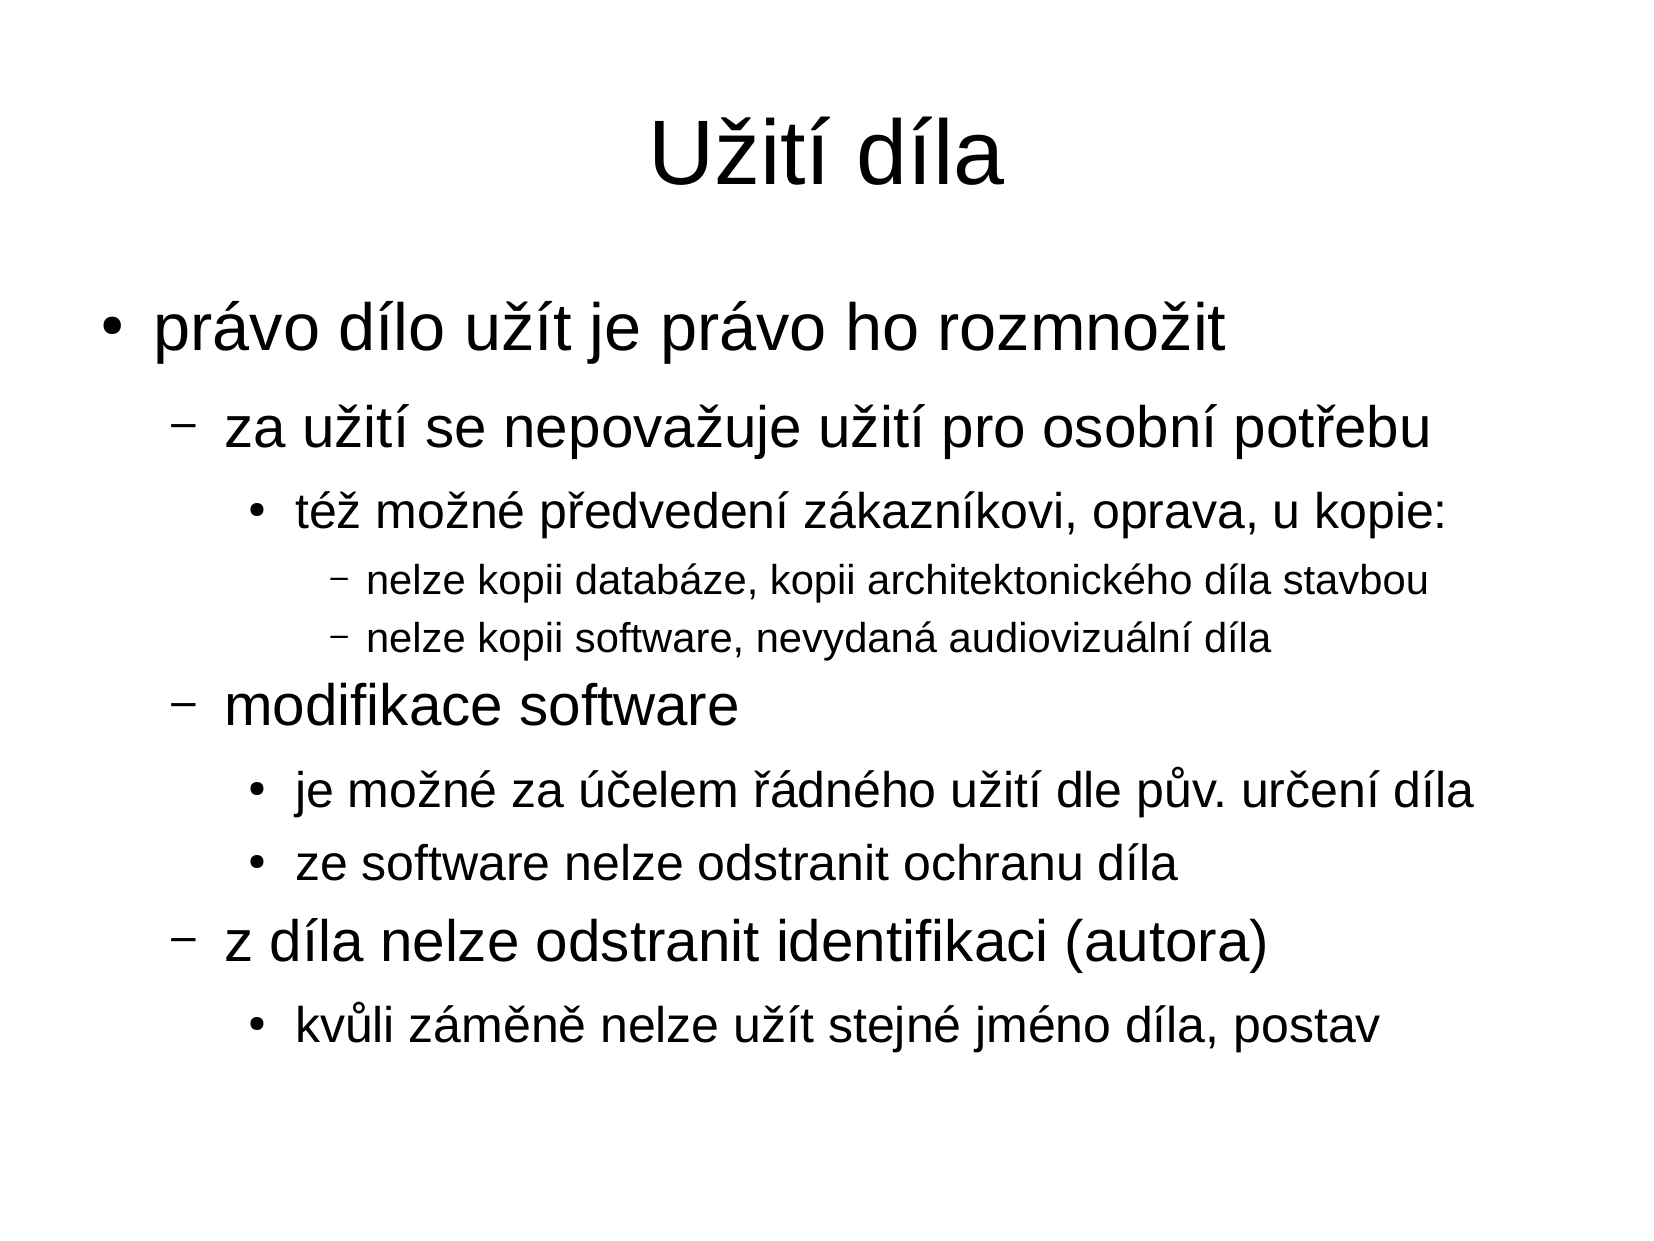

# Užití díla
právo dílo užít je právo ho rozmnožit
za užití se nepovažuje užití pro osobní potřebu
též možné předvedení zákazníkovi, oprava, u kopie:
nelze kopii databáze, kopii architektonického díla stavbou
nelze kopii software, nevydaná audiovizuální díla
modifikace software
je možné za účelem řádného užití dle pův. určení díla
ze software nelze odstranit ochranu díla
z díla nelze odstranit identifikaci (autora)
kvůli záměně nelze užít stejné jméno díla, postav